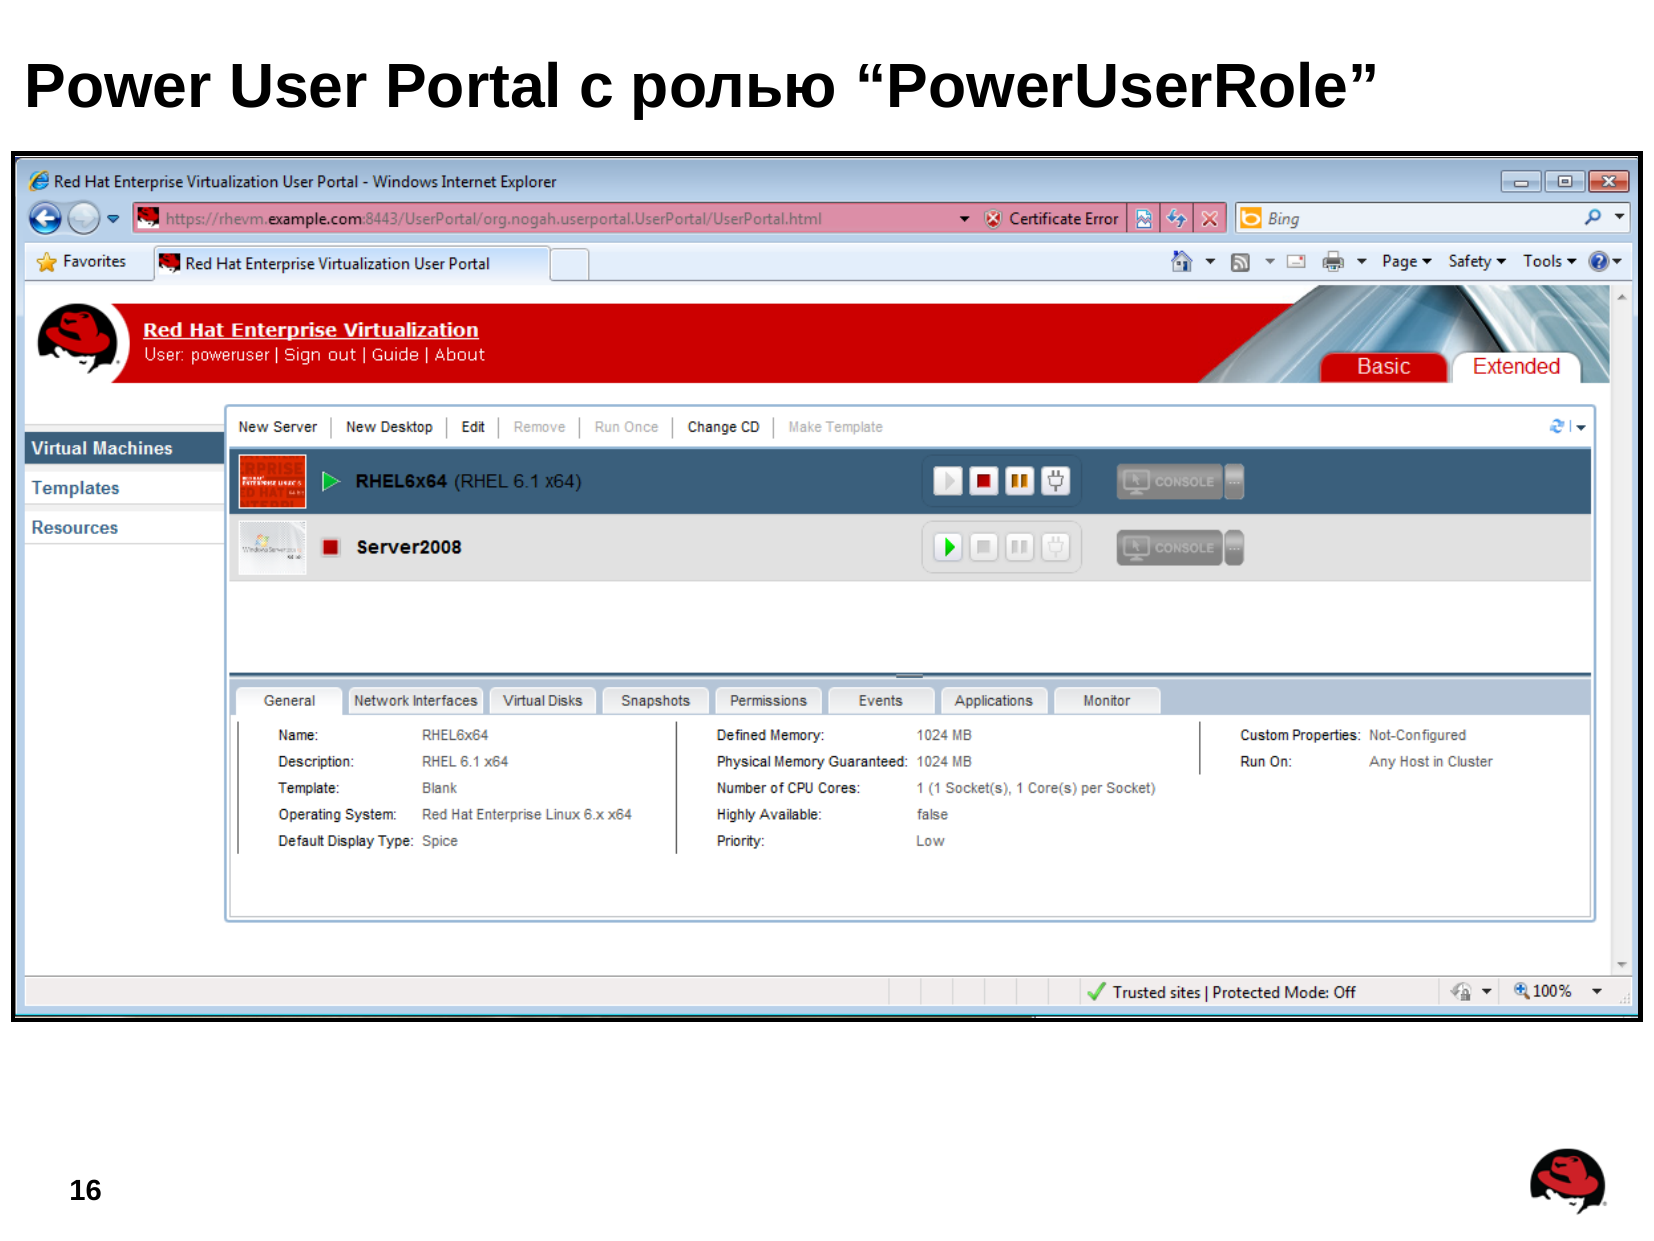

# Power User Portal с ролью “PowerUserRole”